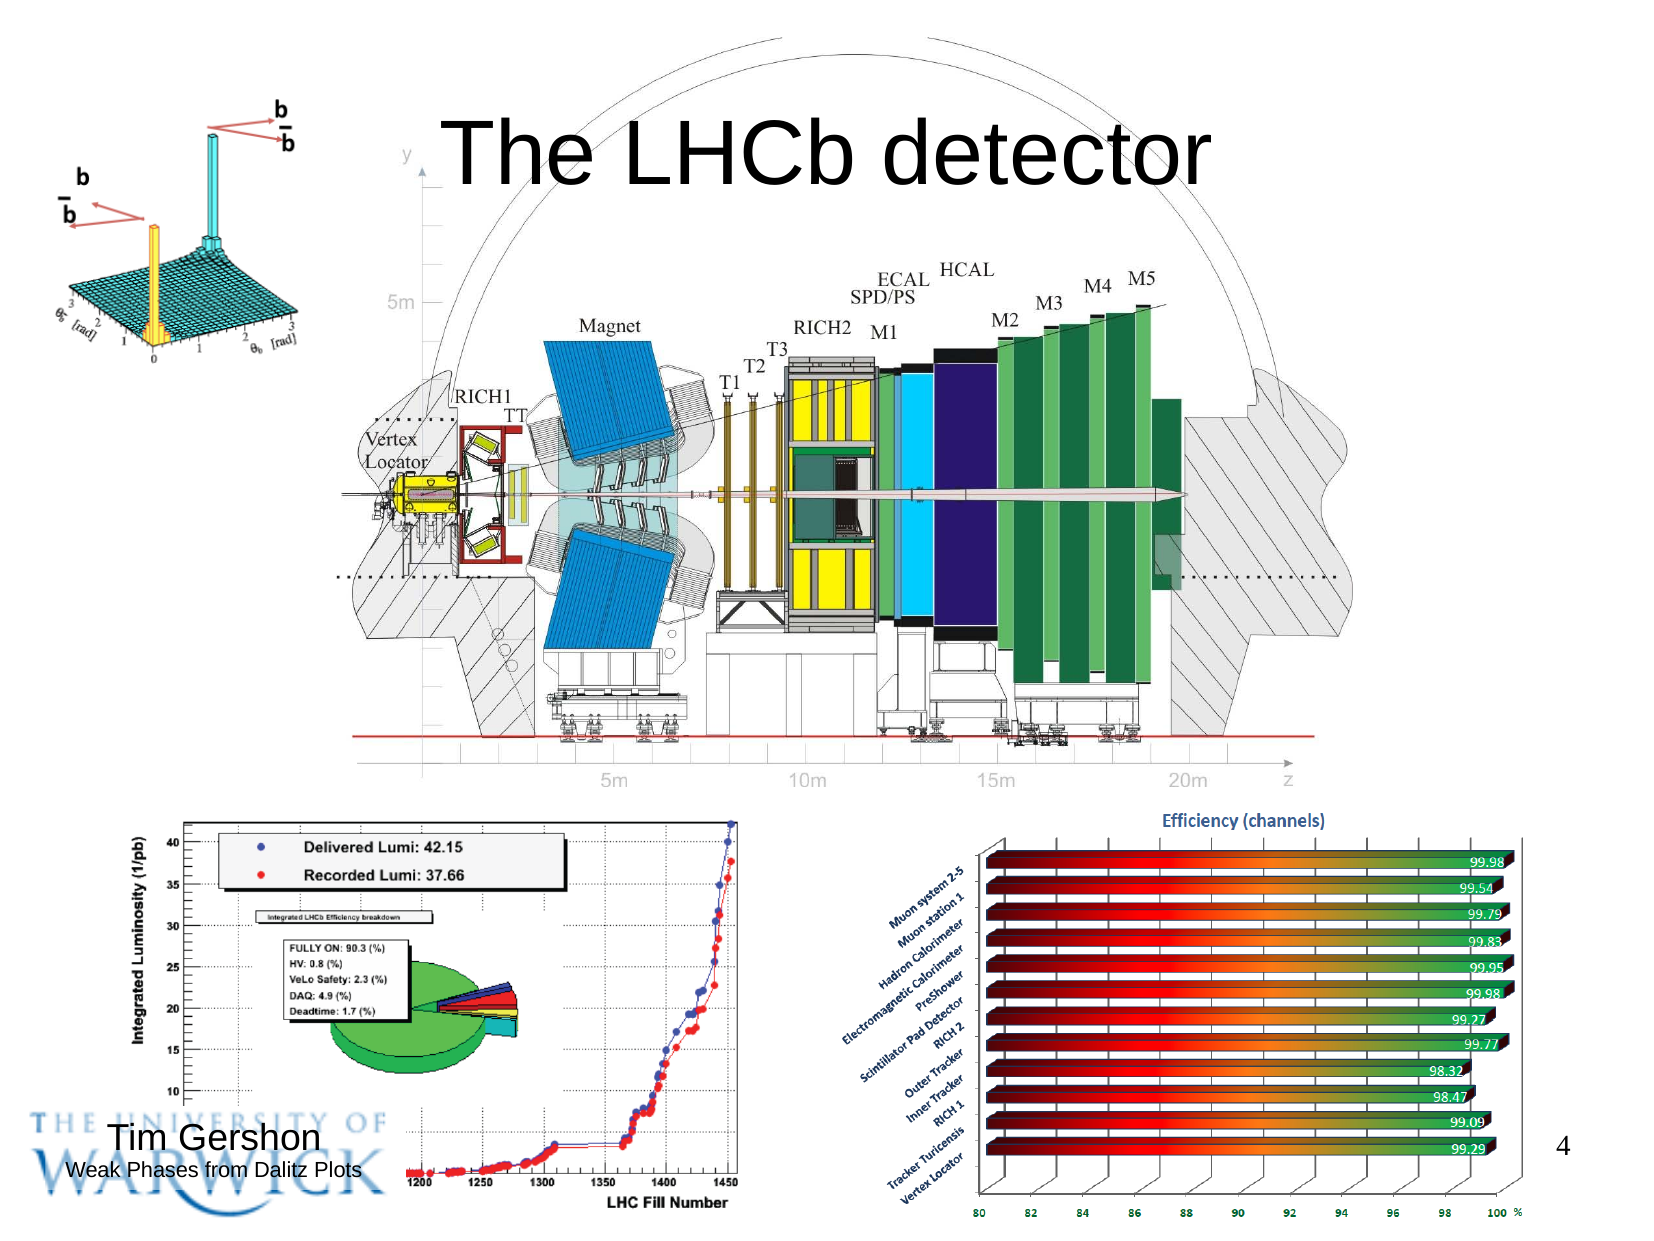

# The LHCb detector
Tim Gershon
Weak Phases from Dalitz Plots
4